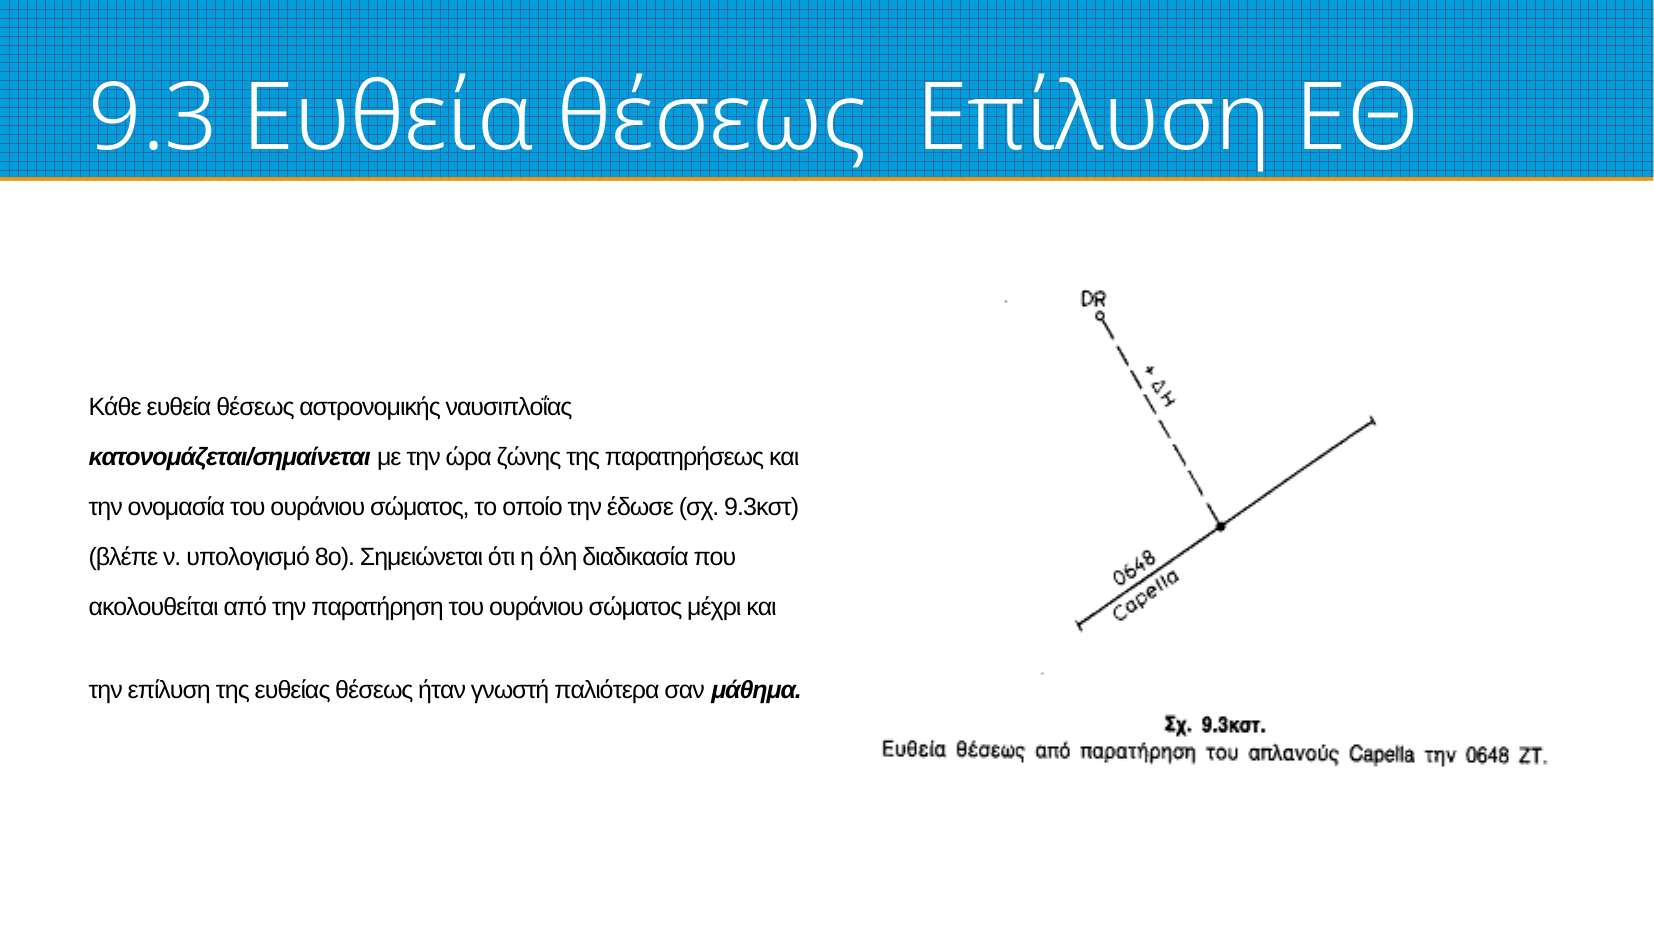

# 9.3 Ευθεία θέσεως Επίλυση ΕΘ
Κάθε ευθεία θέσεως αστρονομικής ναυσιπλοΐας
κατονομάζεται/σημαίνεται με την ώρα ζώνης της παρατηρήσεως και
την ονομασία του ουράνιου σώματος, το οποίο την έδωσε (σχ. 9.3κστ)
(βλέπε ν. υπολογισμό 8ο). Σημειώνεται ότι η όλη διαδικασία που
ακολουθείται από την παρατήρηση του ουράνιου σώματος μέχρι και
την επίλυση της ευθείας θέσεως ήταν γνωστή παλιότερα σαν μάθημα.